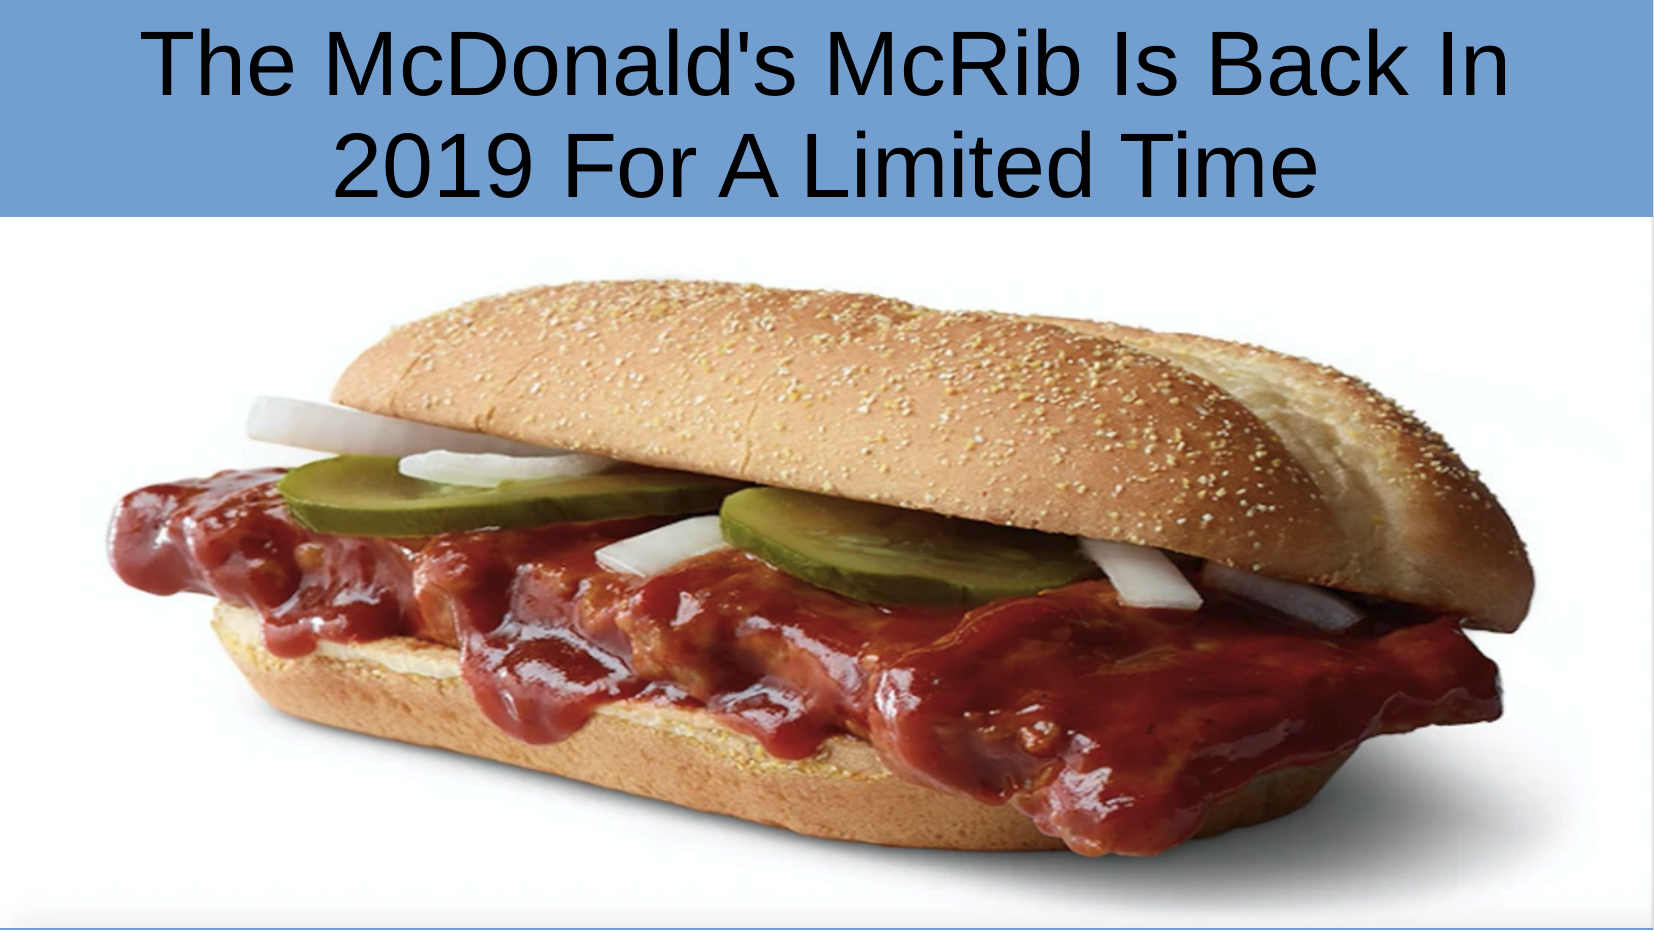

# The McDonald's McRib Is Back In 2019 For A Limited Time